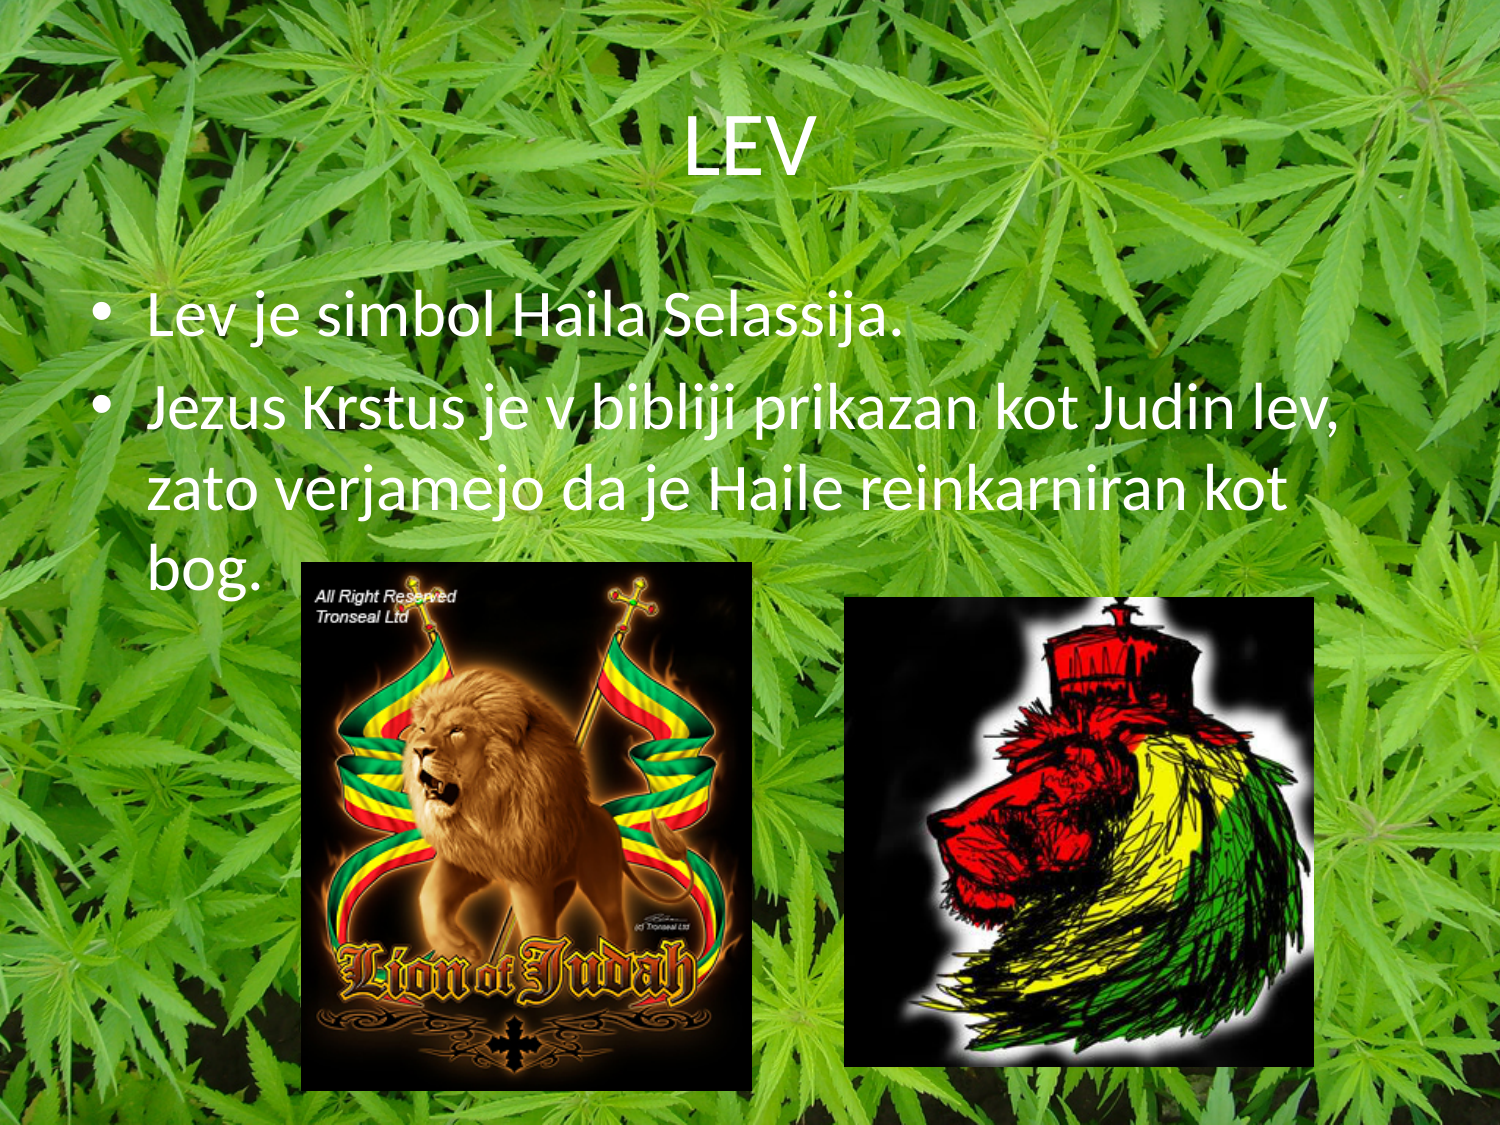

# LEV
Lev je simbol Haila Selassija.
Jezus Krstus je v bibliji prikazan kot Judin lev, zato verjamejo da je Haile reinkarniran kot bog.